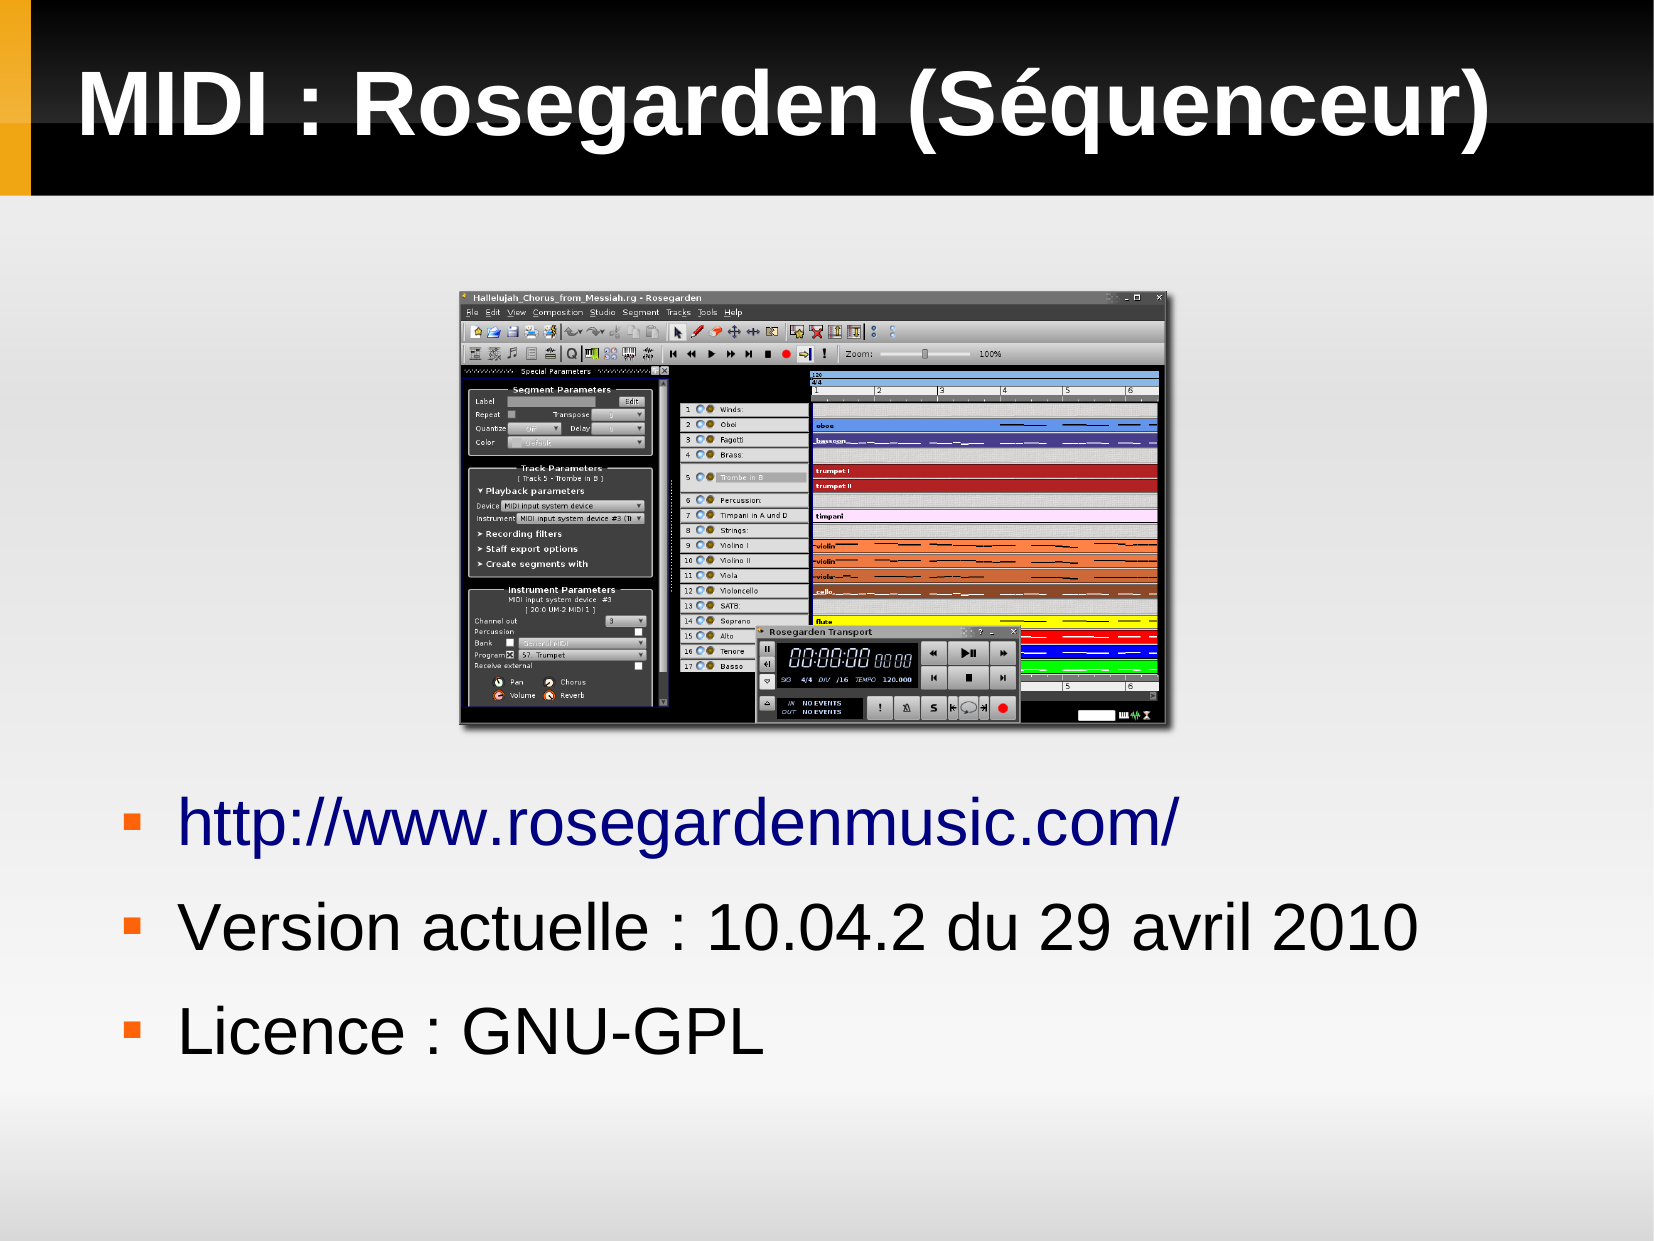

# MIDI : Rosegarden (Séquenceur)
http://www.rosegardenmusic.com/
Version actuelle : 10.04.2 du 29 avril 2010
Licence : GNU-GPL